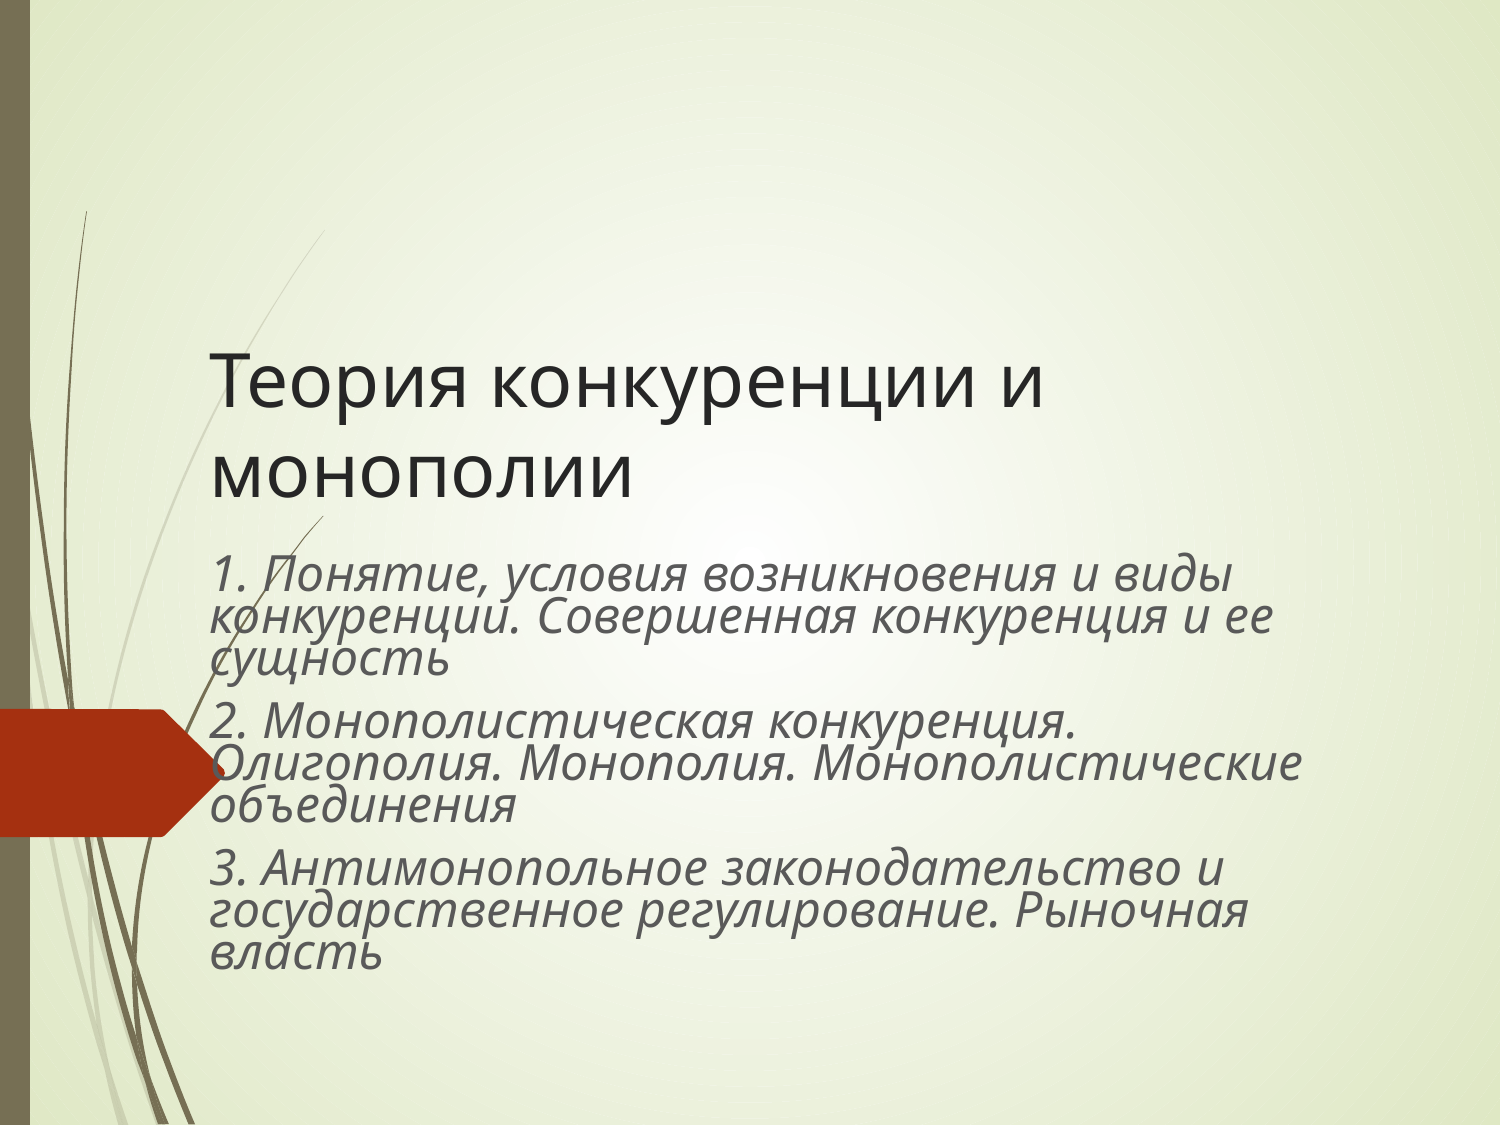

# Теория конкуренции и монополии
1. Понятие, условия возникновения и виды конкуренции. Совершенная конкуренция и ее сущность
2. Монополистическая конкуренция. Олигополия. Монополия. Монополистические объединения
3. Антимонопольное законодательство и государственное регулирование. Рыночная власть